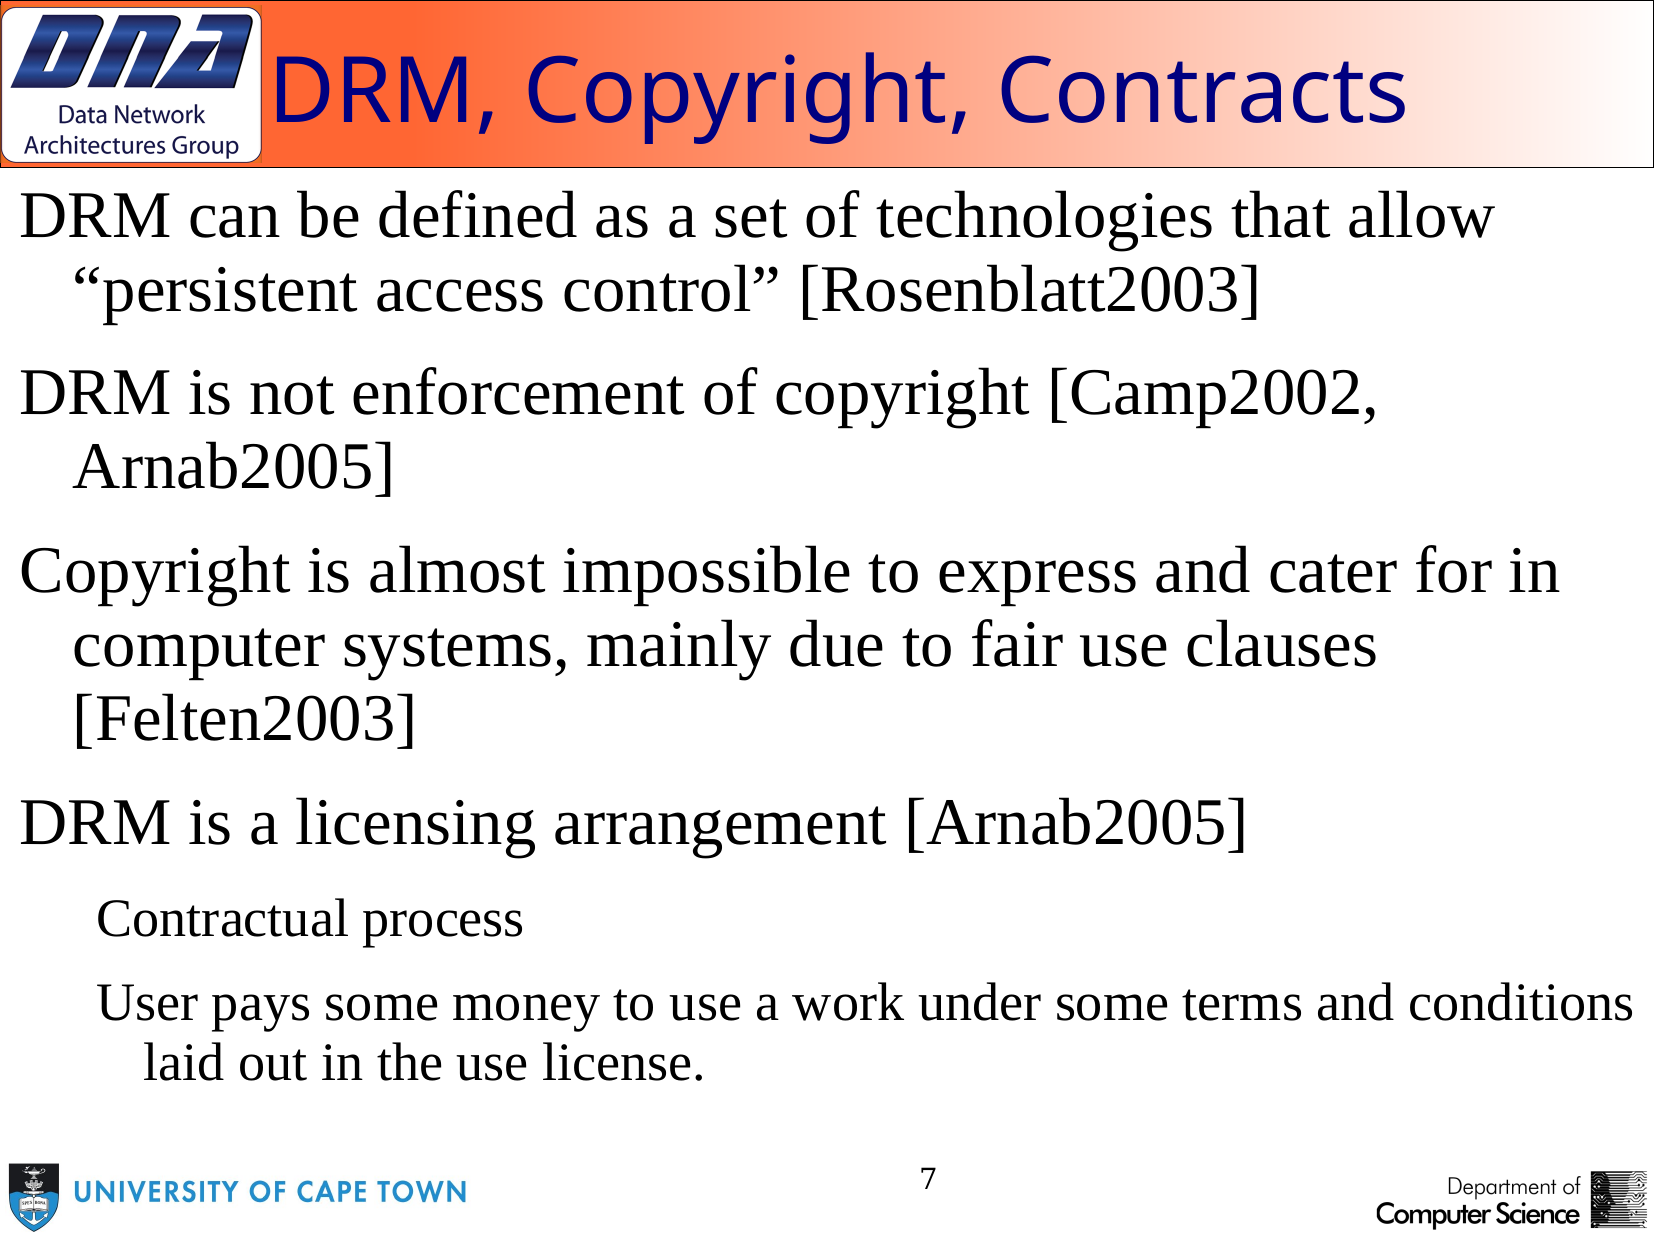

# DRM, Copyright, Contracts
DRM can be defined as a set of technologies that allow “persistent access control” [Rosenblatt2003]
DRM is not enforcement of copyright [Camp2002, Arnab2005]
Copyright is almost impossible to express and cater for in computer systems, mainly due to fair use clauses [Felten2003]
DRM is a licensing arrangement [Arnab2005]
Contractual process
User pays some money to use a work under some terms and conditions laid out in the use license.
7